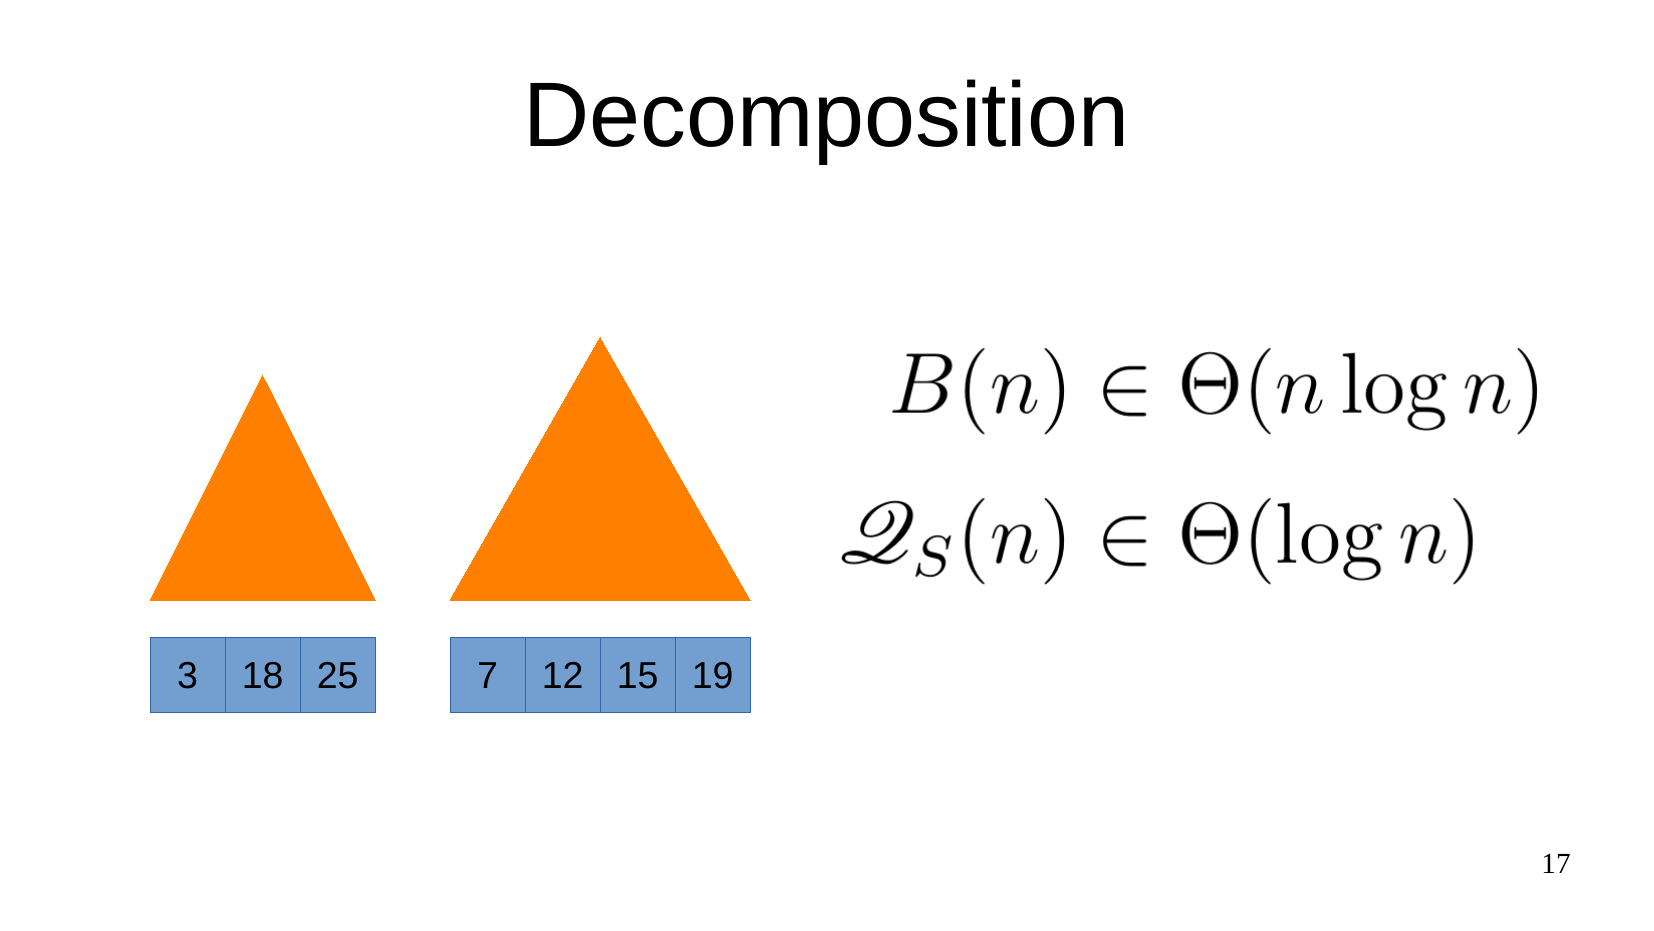

# Decomposition
13
3
18
25
7
12
15
19
17